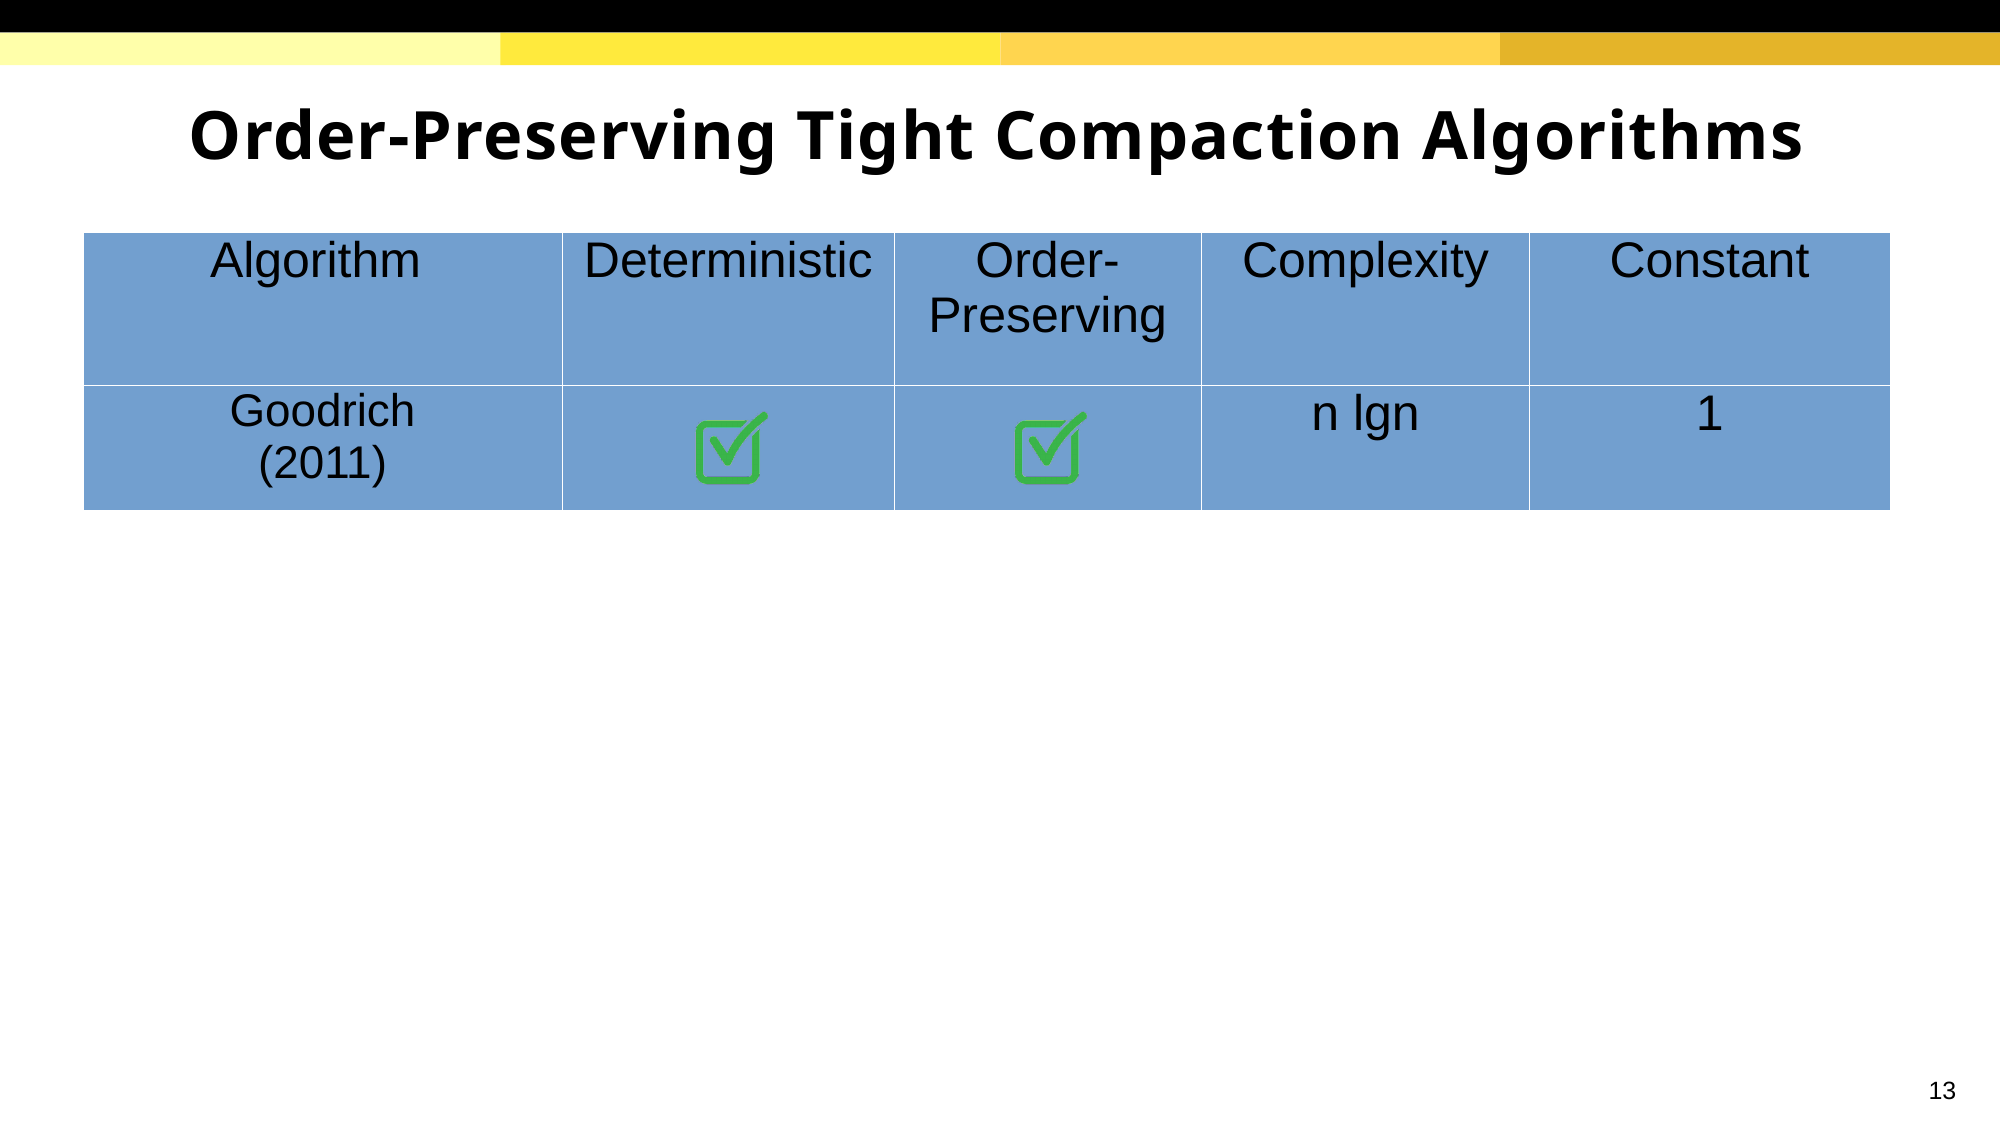

# Order-Preserving Tight Compaction Algorithms
| Algorithm | Deterministic | Order-Preserving | Complexity | Constant |
| --- | --- | --- | --- | --- |
| Goodrich (2011) | | | n lgn | 1 |
13